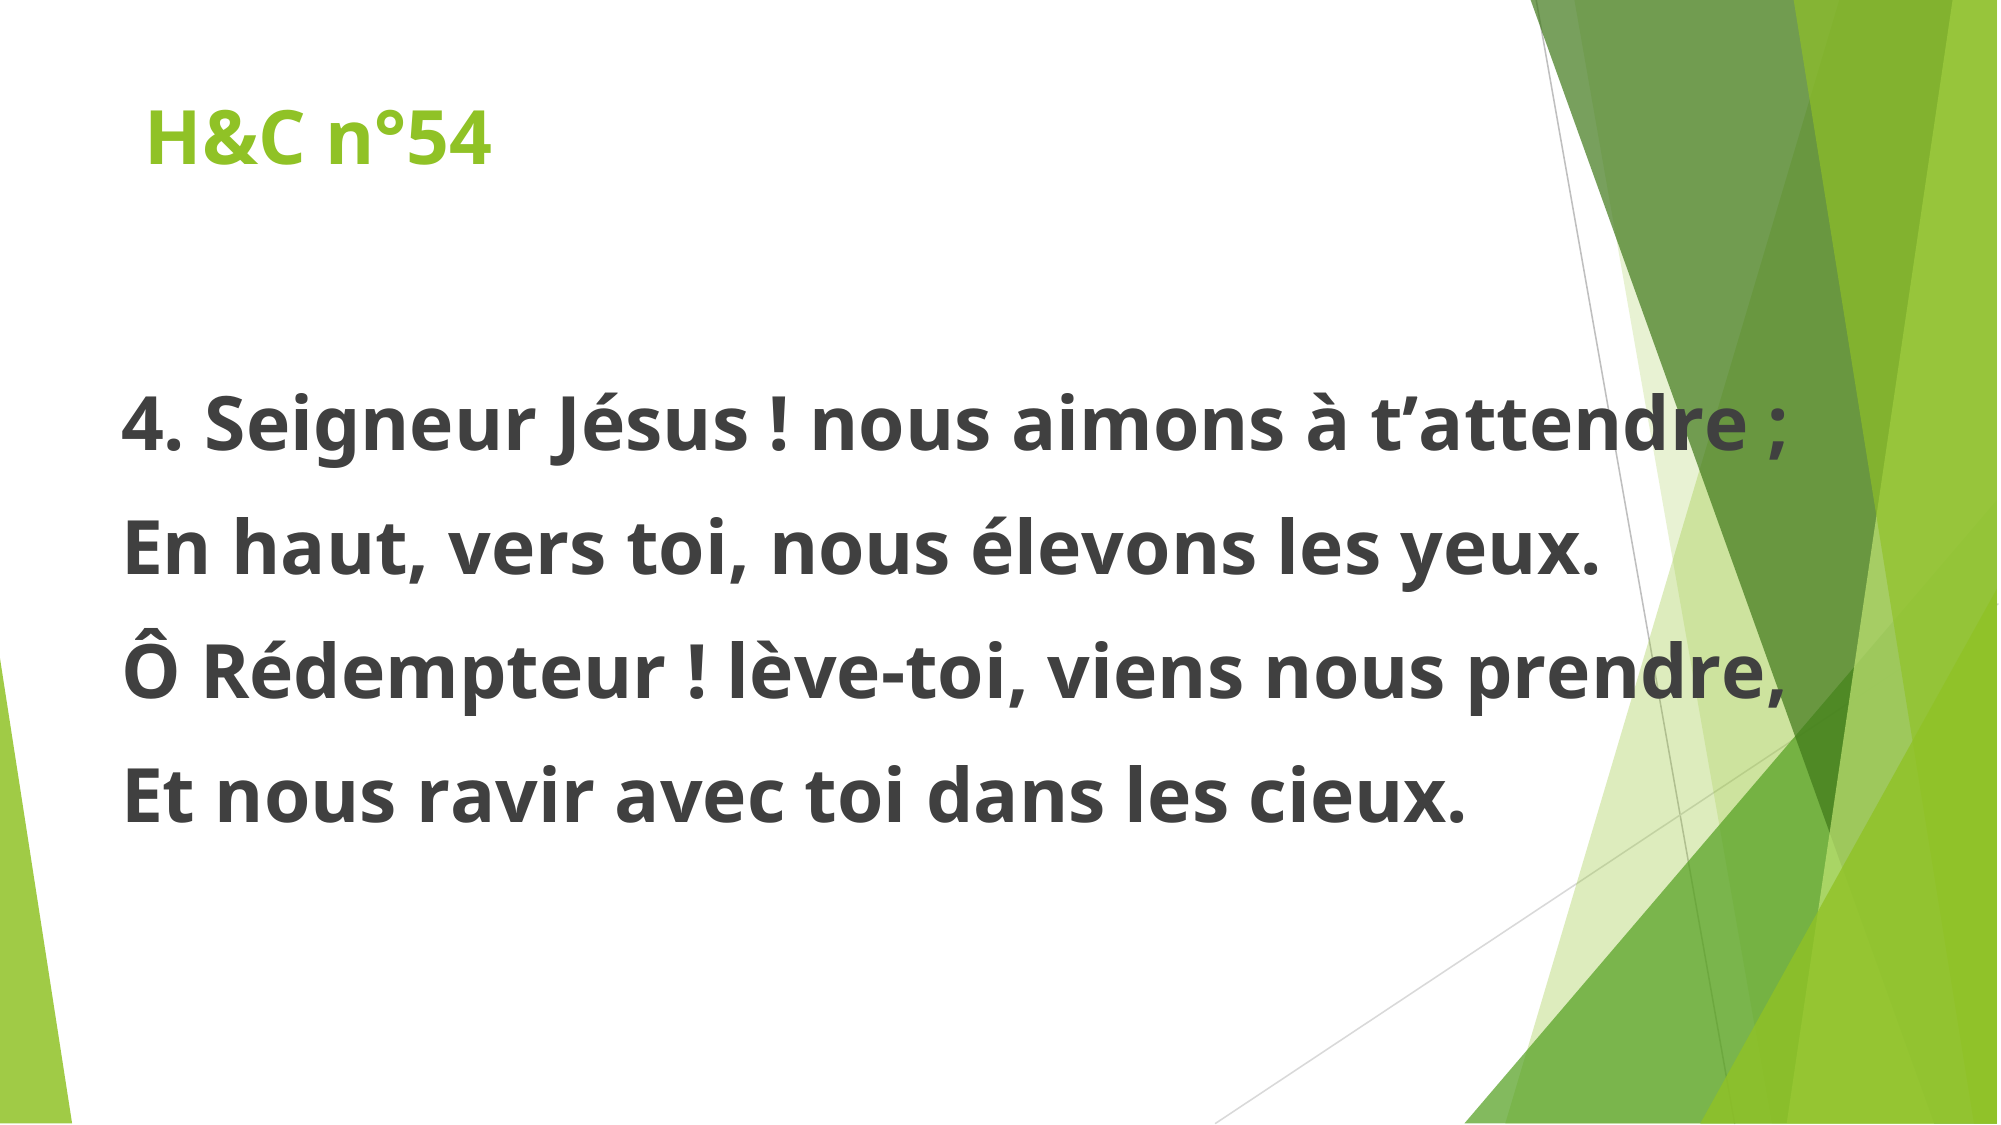

H&C n°54
4. Seigneur Jésus ! nous aimons à t’attendre ;
En haut, vers toi, nous élevons les yeux.
Ô Rédempteur ! lève-toi, viens nous prendre,
Et nous ravir avec toi dans les cieux.